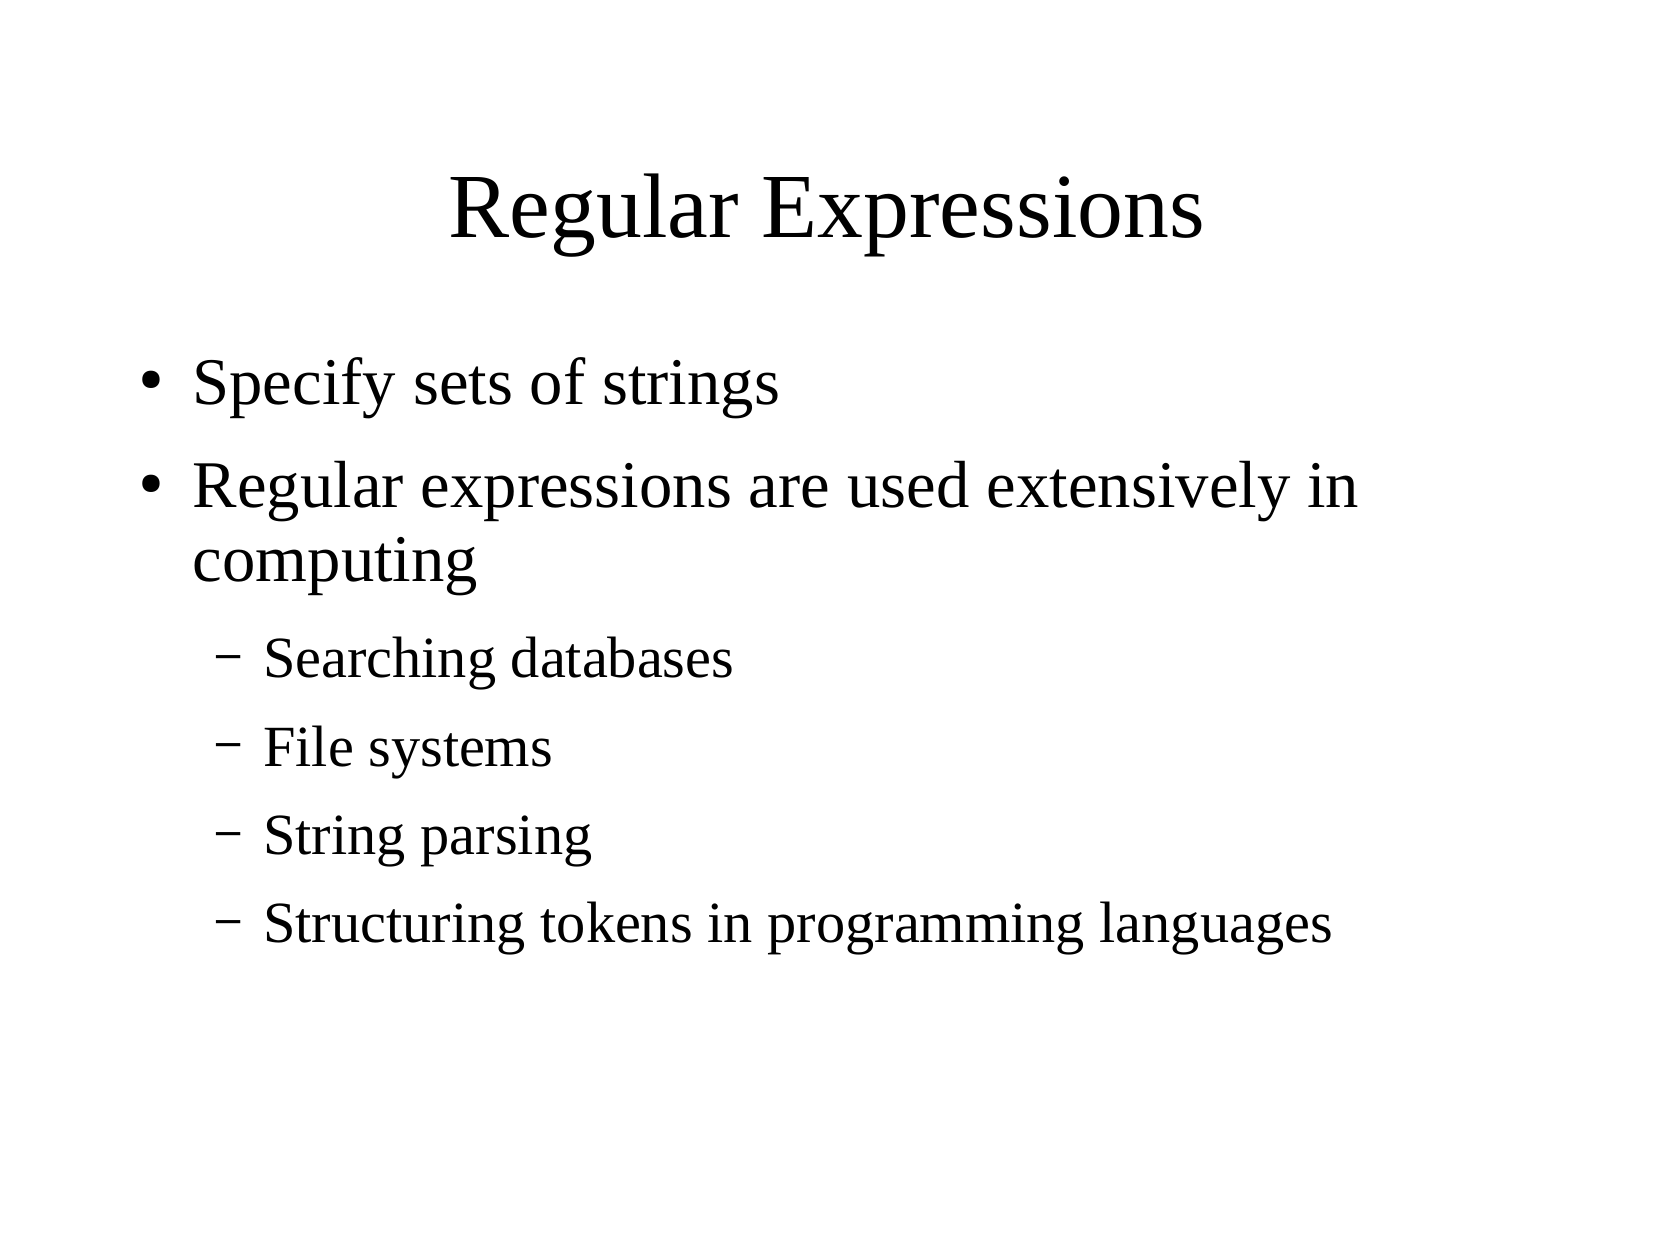

# Regular Expressions
Specify sets of strings
Regular expressions are used extensively in computing
Searching databases
File systems
String parsing
Structuring tokens in programming languages